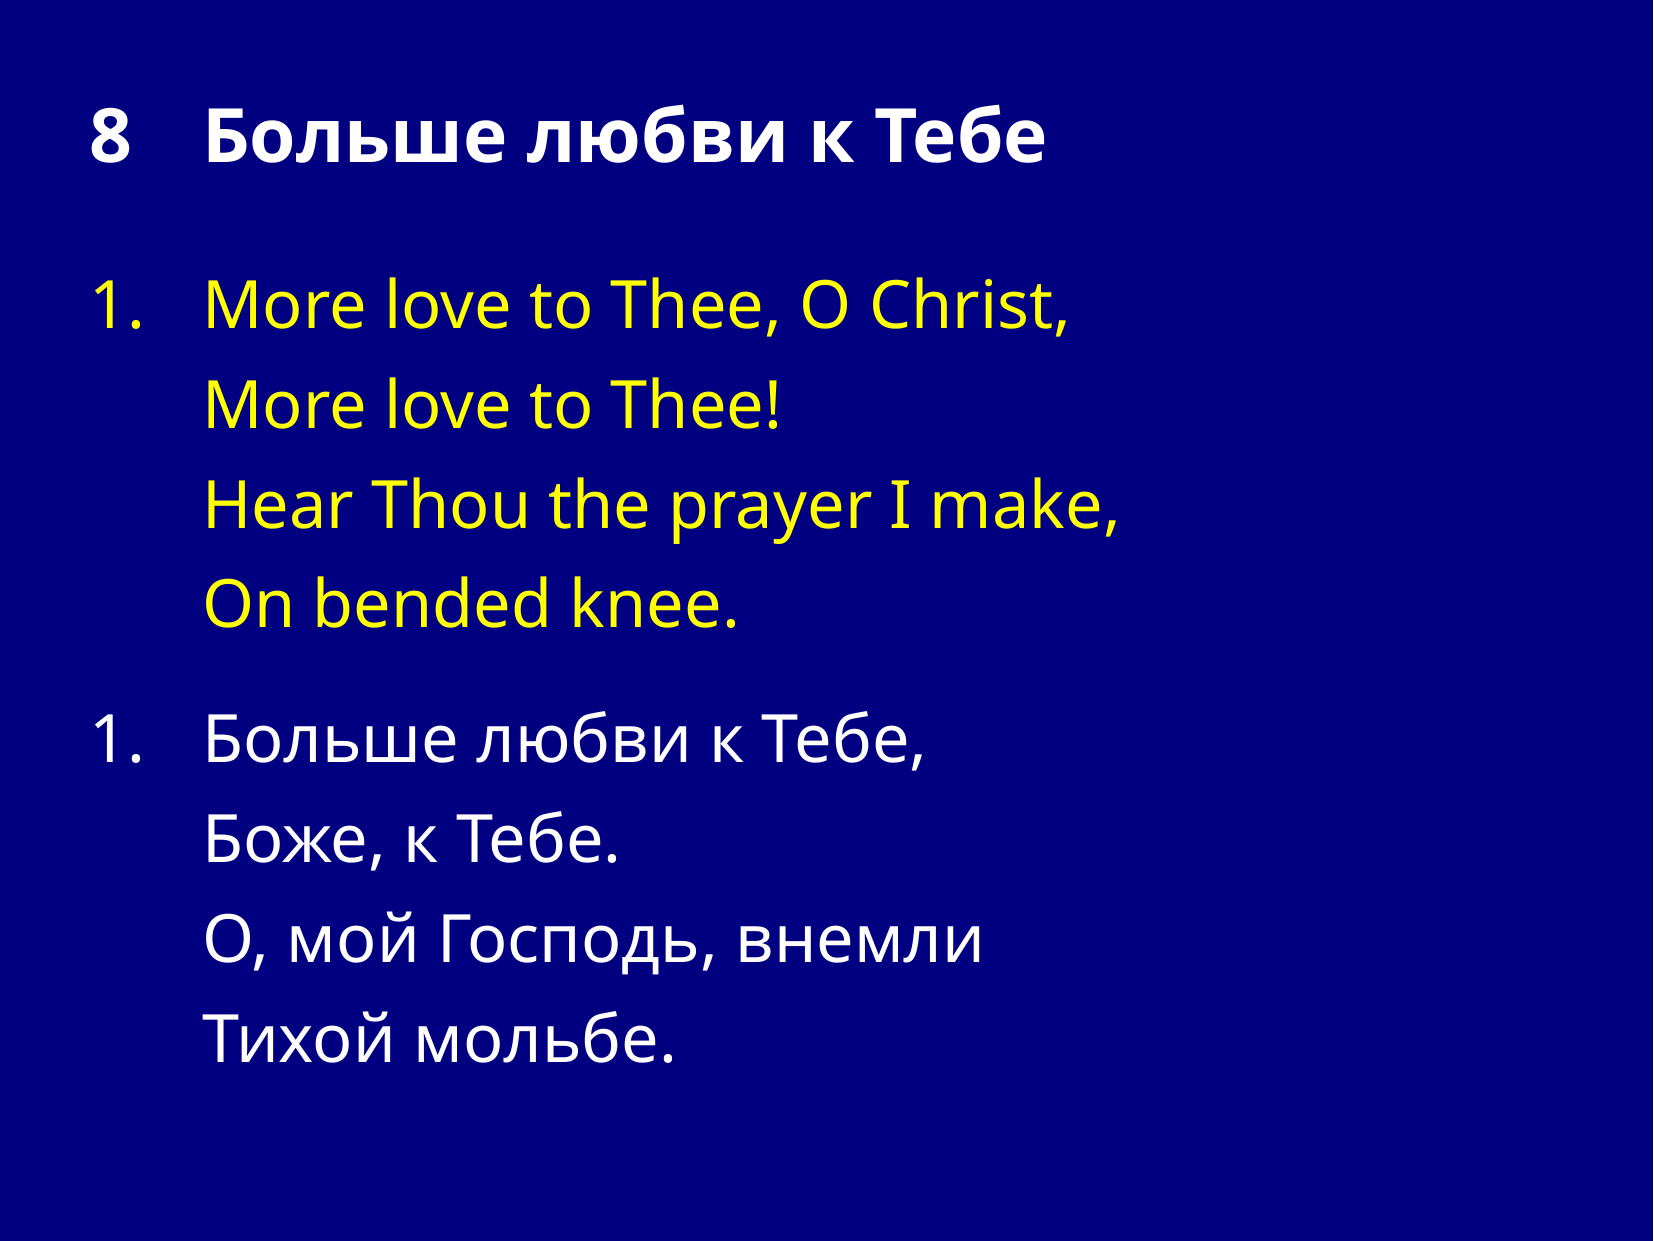

8	Больше любви к Тебе
1.	More love to Thee, O Christ,
	More love to Thee!
	Hear Thou the prayer I make,
	On bended knee.
1.	Больше любви к Тебе,
	Боже, к Тебе.
	О, мой Господь, внемли
	Тихой мольбе.